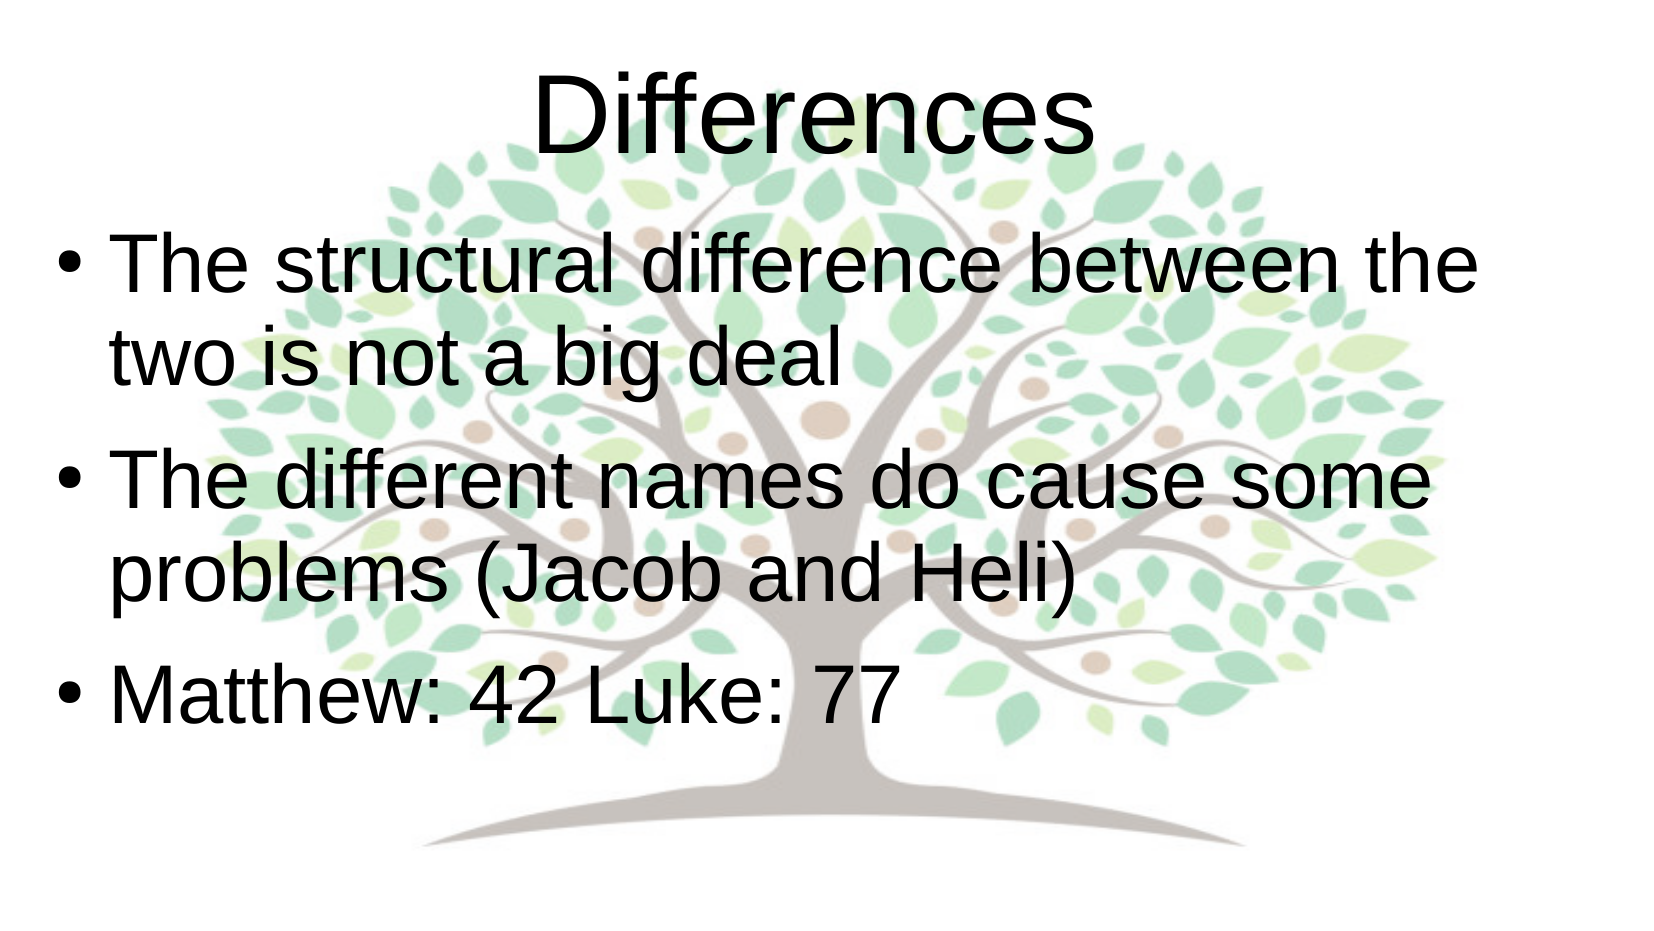

# Differences
The structural difference between the two is not a big deal
The different names do cause some problems (Jacob and Heli)
Matthew: 42 Luke: 77